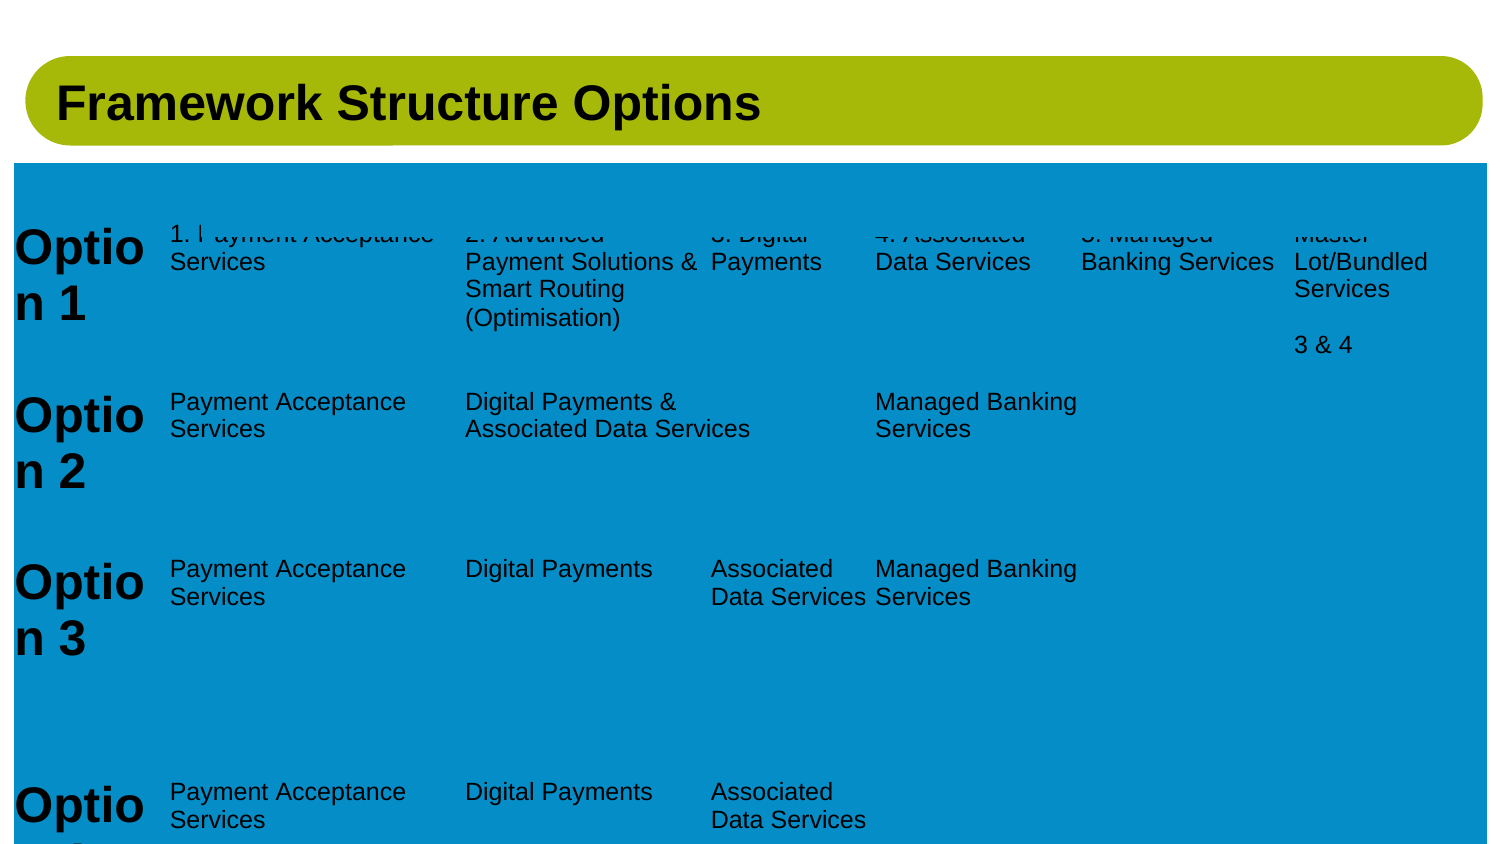

# Framework Structure Options
| | | | | | | |
| --- | --- | --- | --- | --- | --- | --- |
| Option 1 | 1. Payment Acceptance Services | 2. Advanced Payment Solutions & Smart Routing (Optimisation) | 3. Digital Payments | 4. Associated Data Services | 5. Managed Banking Services | Master Lot/Bundled Services 3 & 4 |
| Option 2 | Payment Acceptance Services | Digital Payments & Associated Data Services | | Managed Banking Services | | |
| Option 3 | Payment Acceptance Services | Digital Payments | Associated Data Services | Managed Banking Services | | |
| Option 4 | Payment Acceptance Services | Digital Payments | Associated Data Services | | | |
| |
| --- |
PLATFORMS